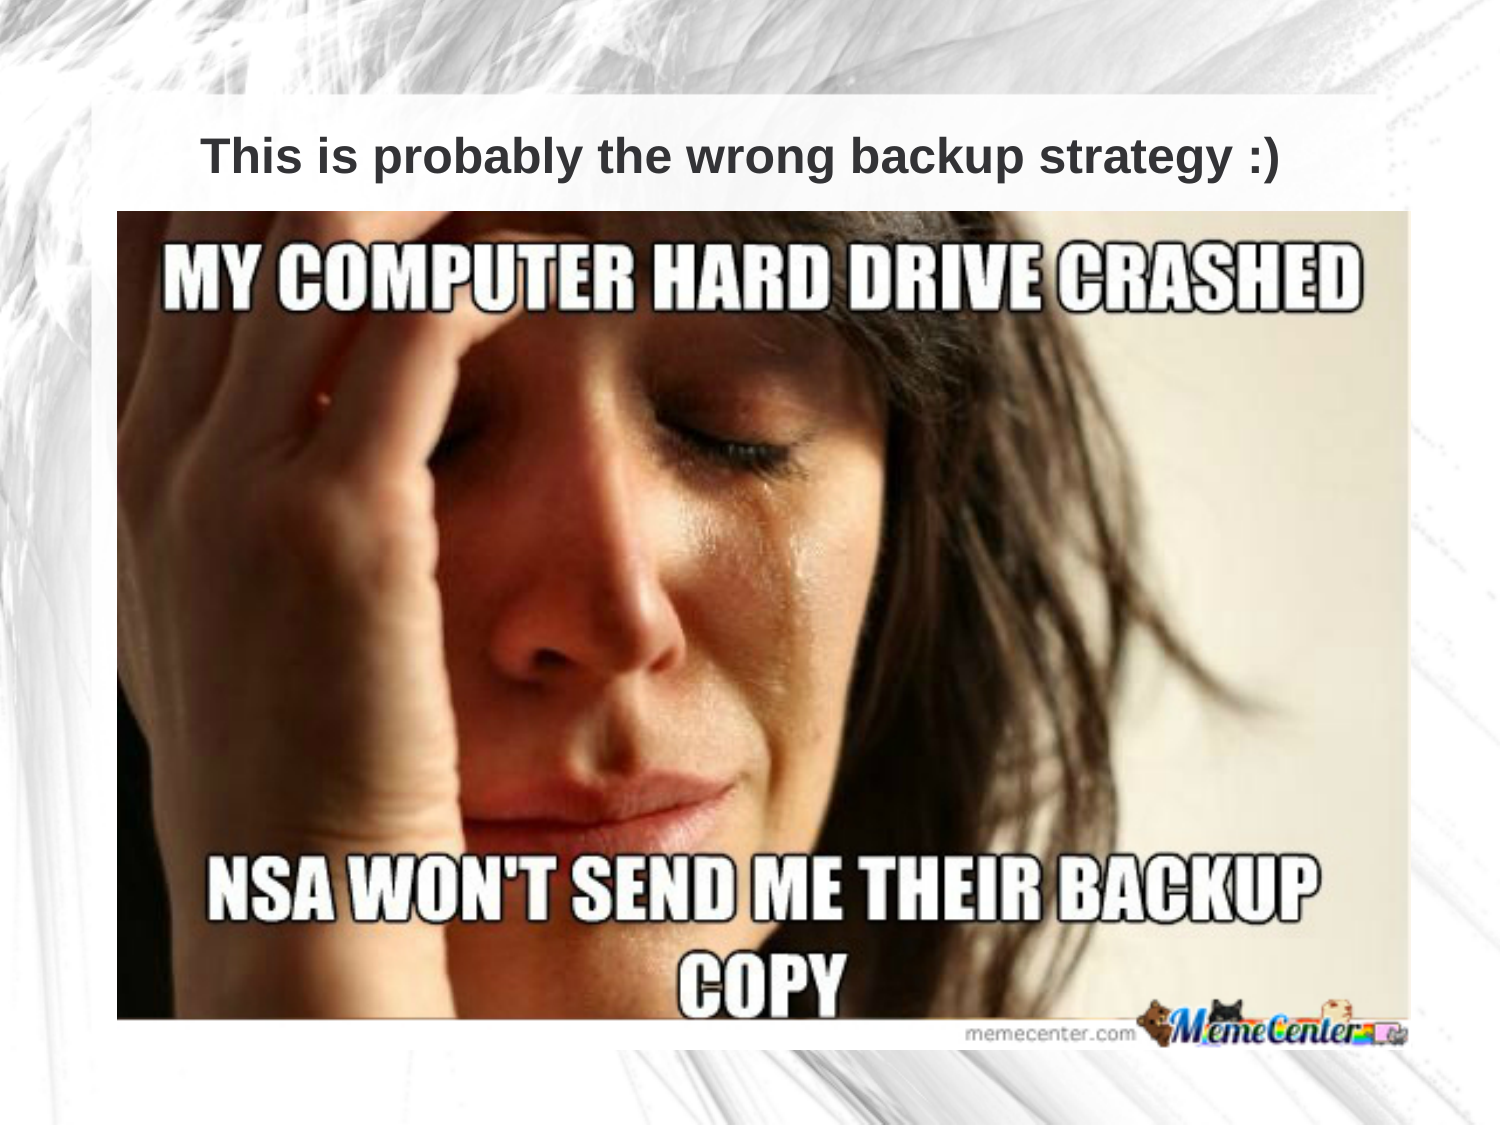

# This is probably the wrong backup strategy :)